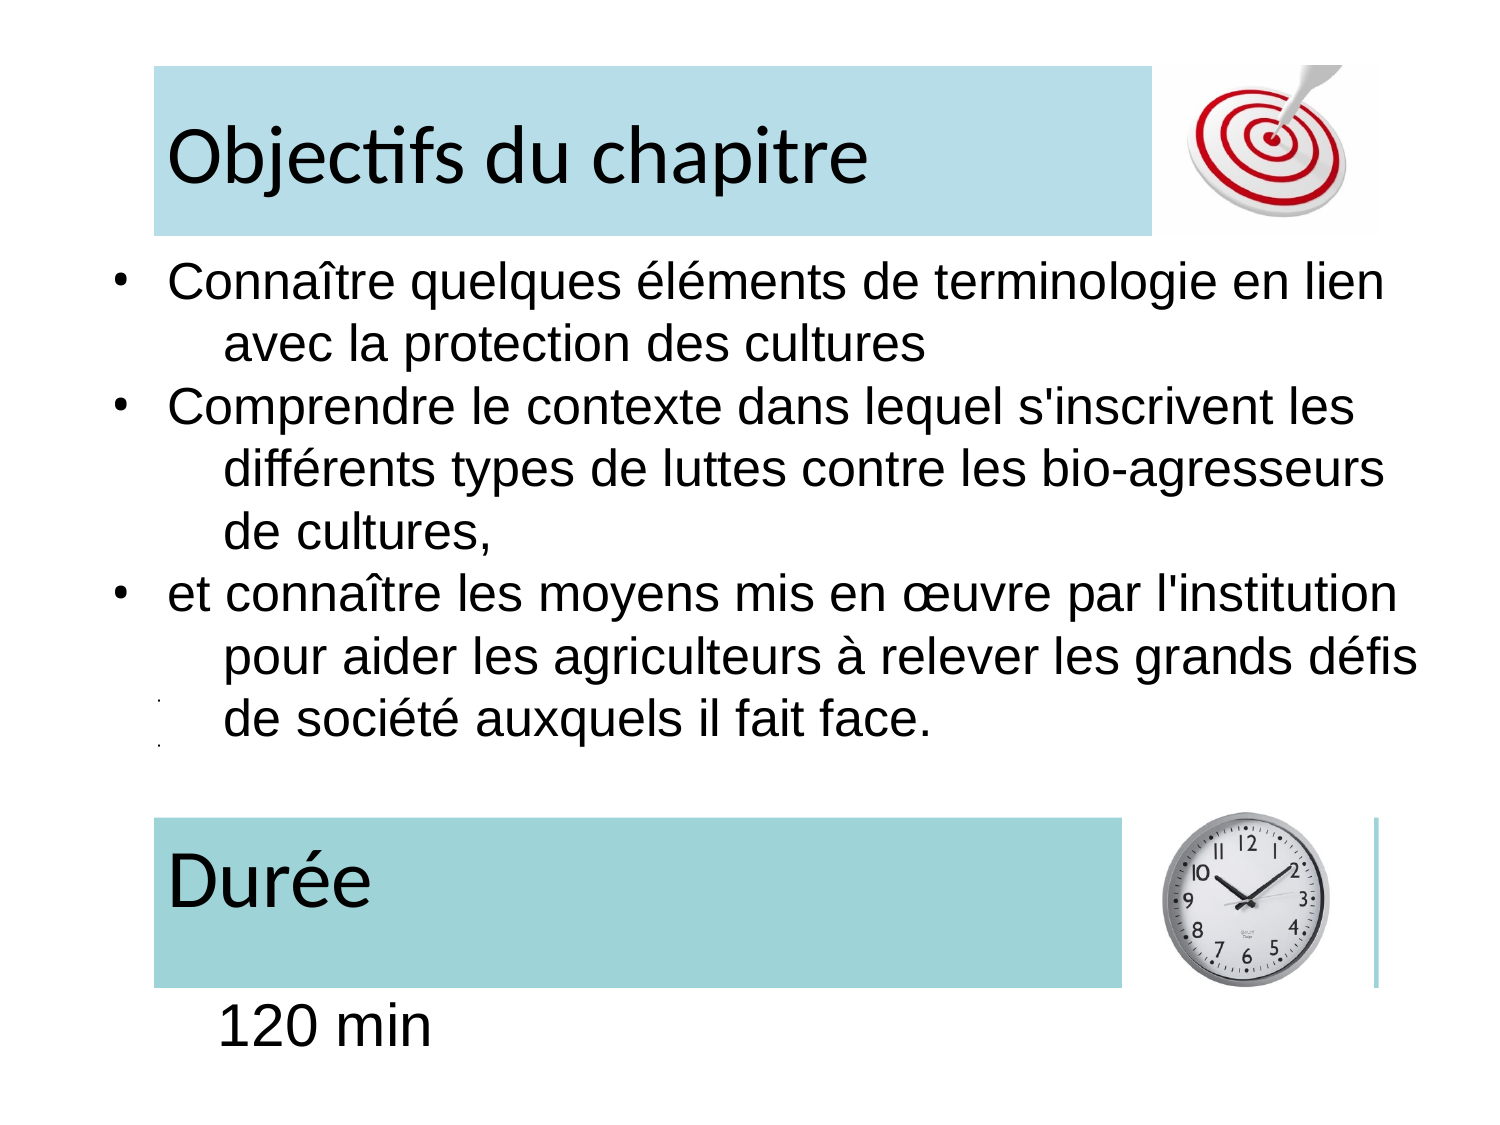

Objectifs du chapitre
Connaître quelques éléments de terminologie en lien avec la protection des cultures
Comprendre le contexte dans lequel s'inscrivent les différents types de luttes contre les bio-agresseurs de cultures,
et connaître les moyens mis en œuvre par l'institution pour aider les agriculteurs à relever les grands défis de société auxquels il fait face.
Durée
 120 min